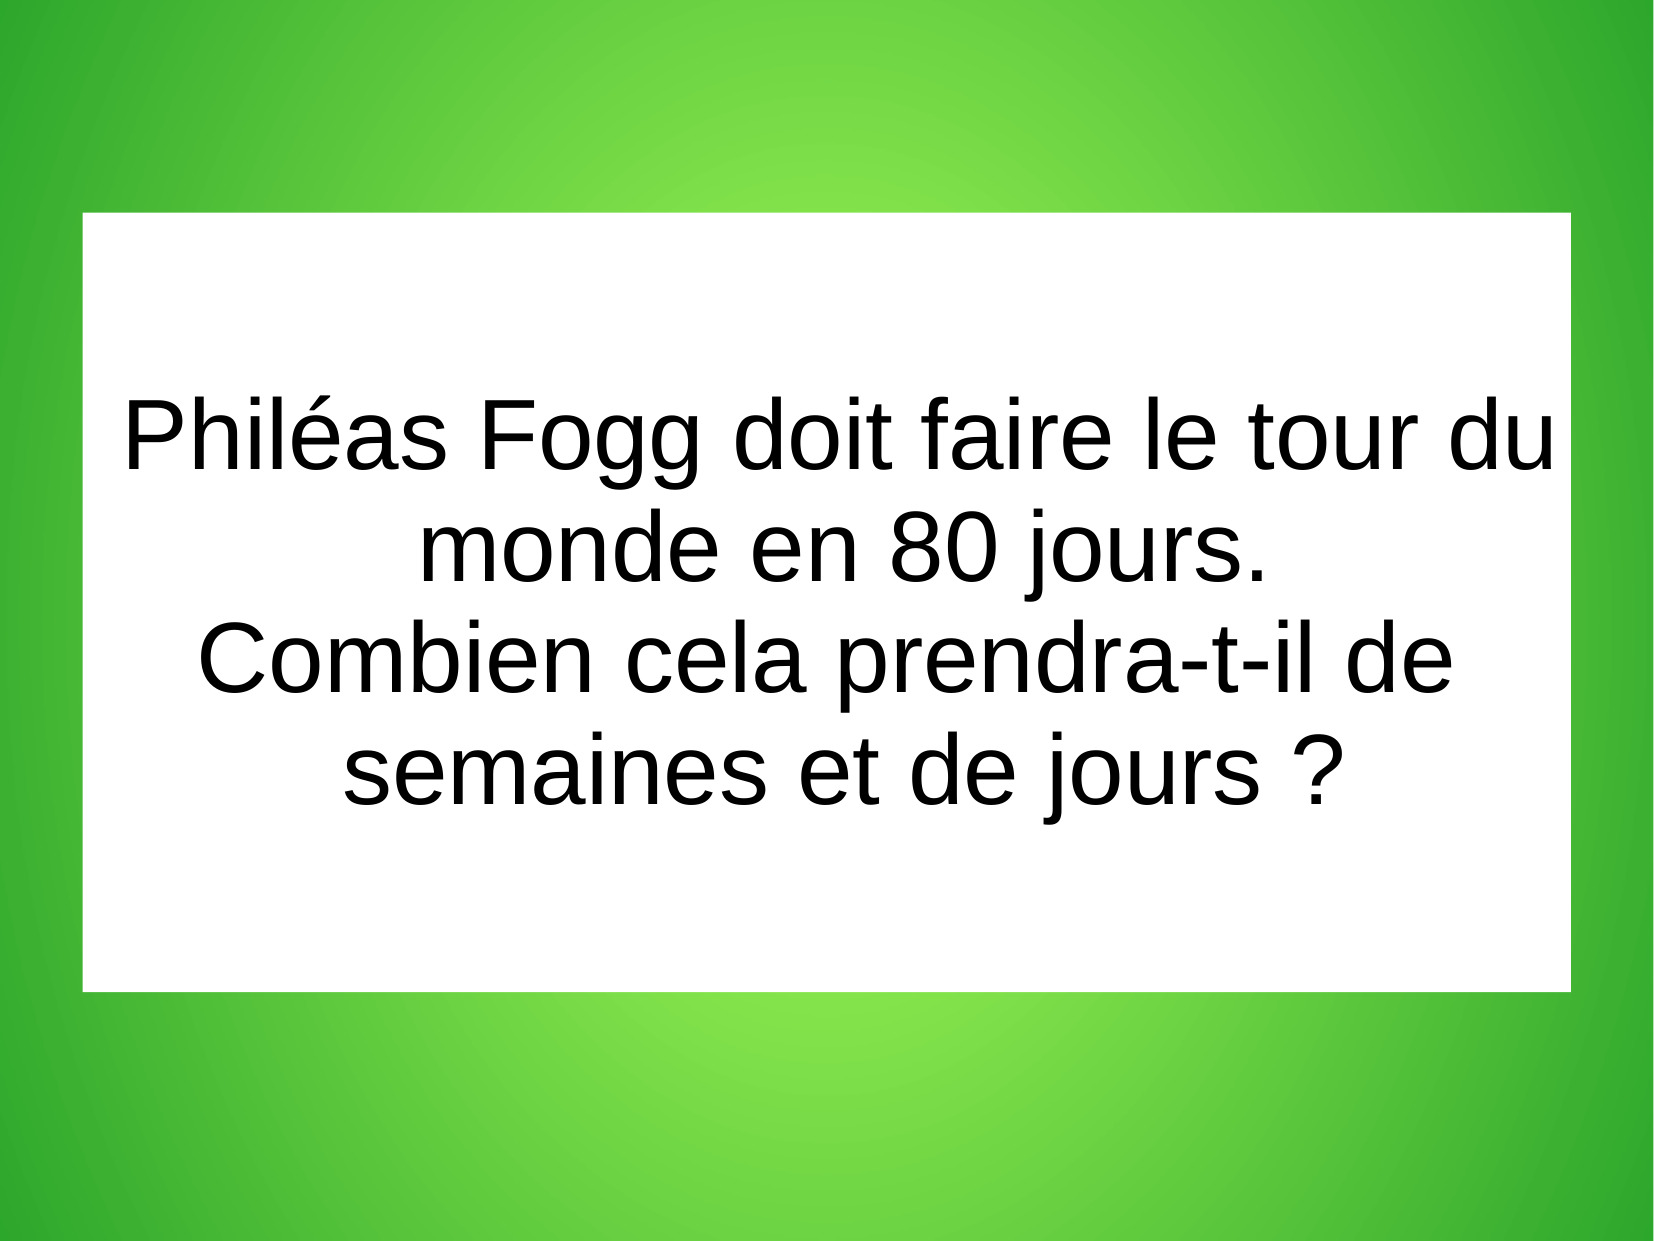

# Philéas Fogg doit faire le tour du monde en 80 jours.
Combien cela prendra-t-il de semaines et de jours ?